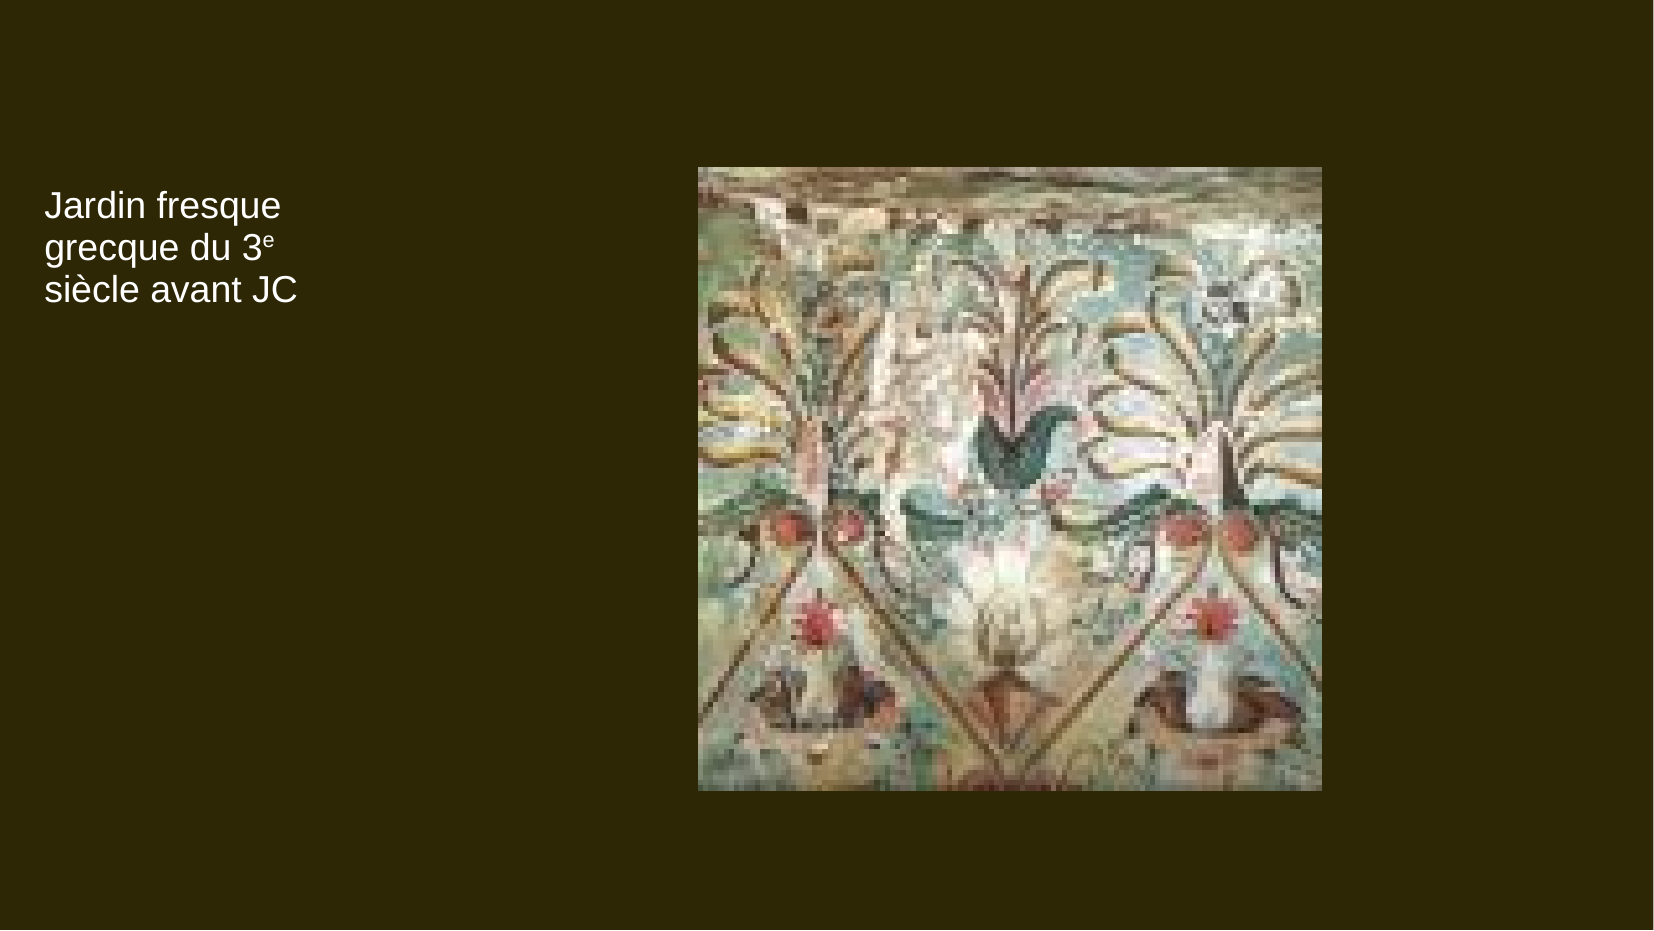

Jardin fresque grecque du 3e siècle avant JC